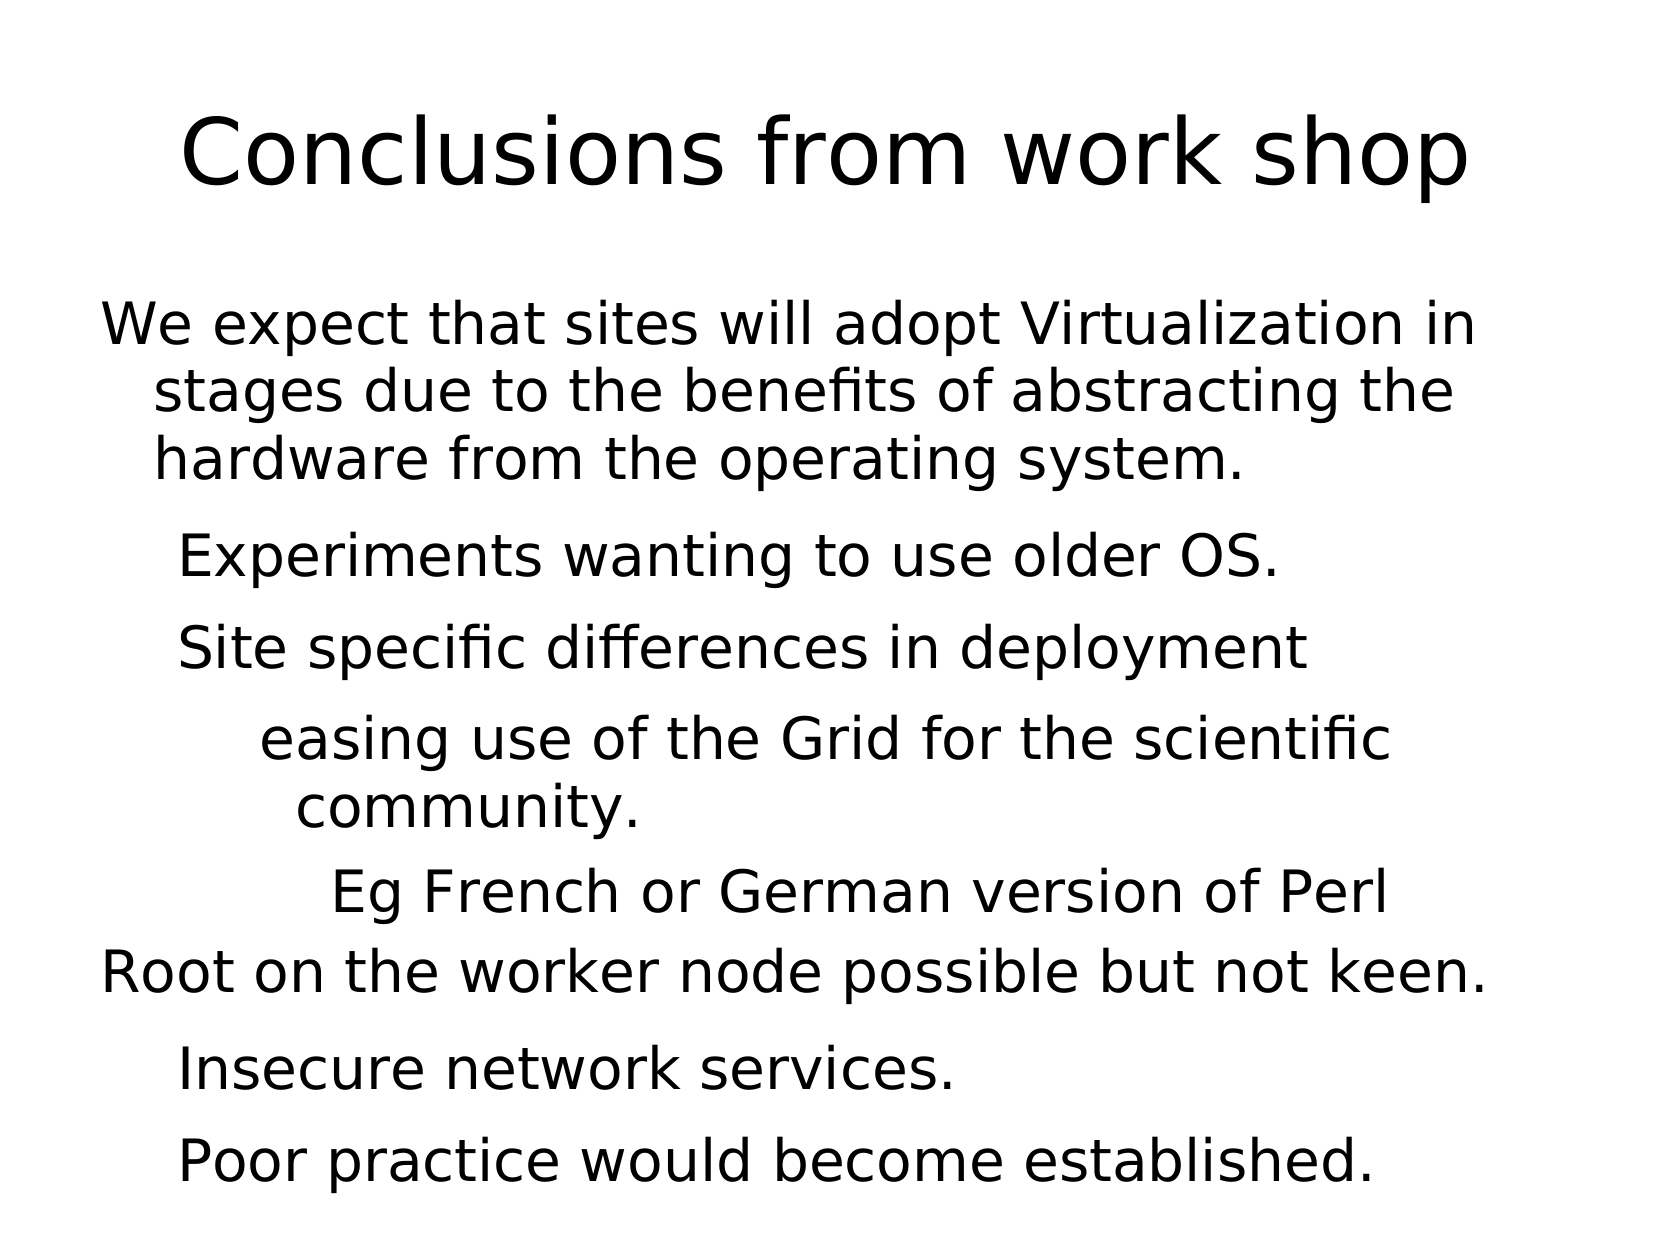

# Conclusions from work shop
We expect that sites will adopt Virtualization in stages due to the benefits of abstracting the hardware from the operating system.
Experiments wanting to use older OS.
Site specific differences in deployment
easing use of the Grid for the scientific community.
Eg French or German version of Perl
Root on the worker node possible but not keen.
Insecure network services.
Poor practice would become established.